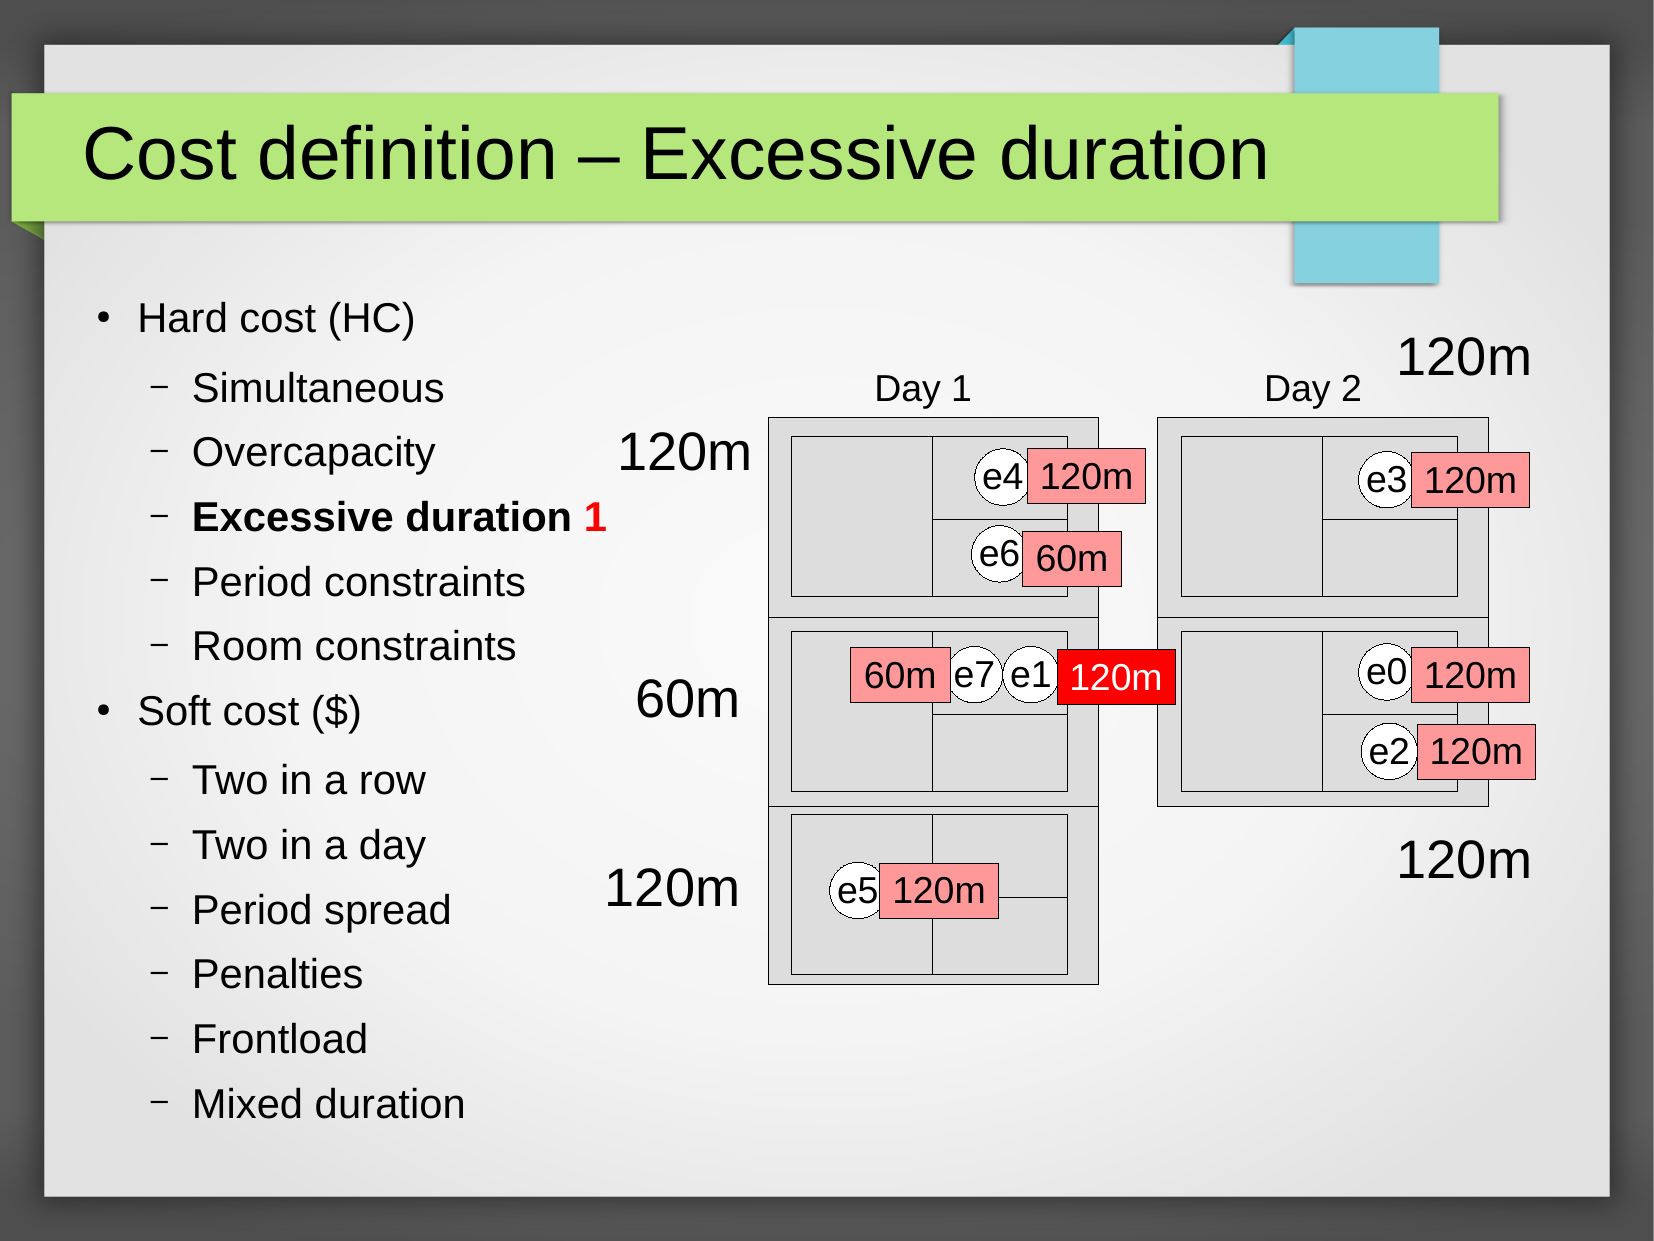

# Cost definition – Excessive duration
Hard cost (HC)
Simultaneous
Overcapacity
Excessive duration 1
Period constraints
Room constraints
Soft cost ($)
Two in a row
Two in a day
Period spread
Penalties
Frontload
Mixed duration
120m
Day 1
Day 2
120m
120m
e4
e3
120m
e6
60m
e0
e7
e1
60m
120m
120m
60m
e2
120m
120m
120m
e5
120m